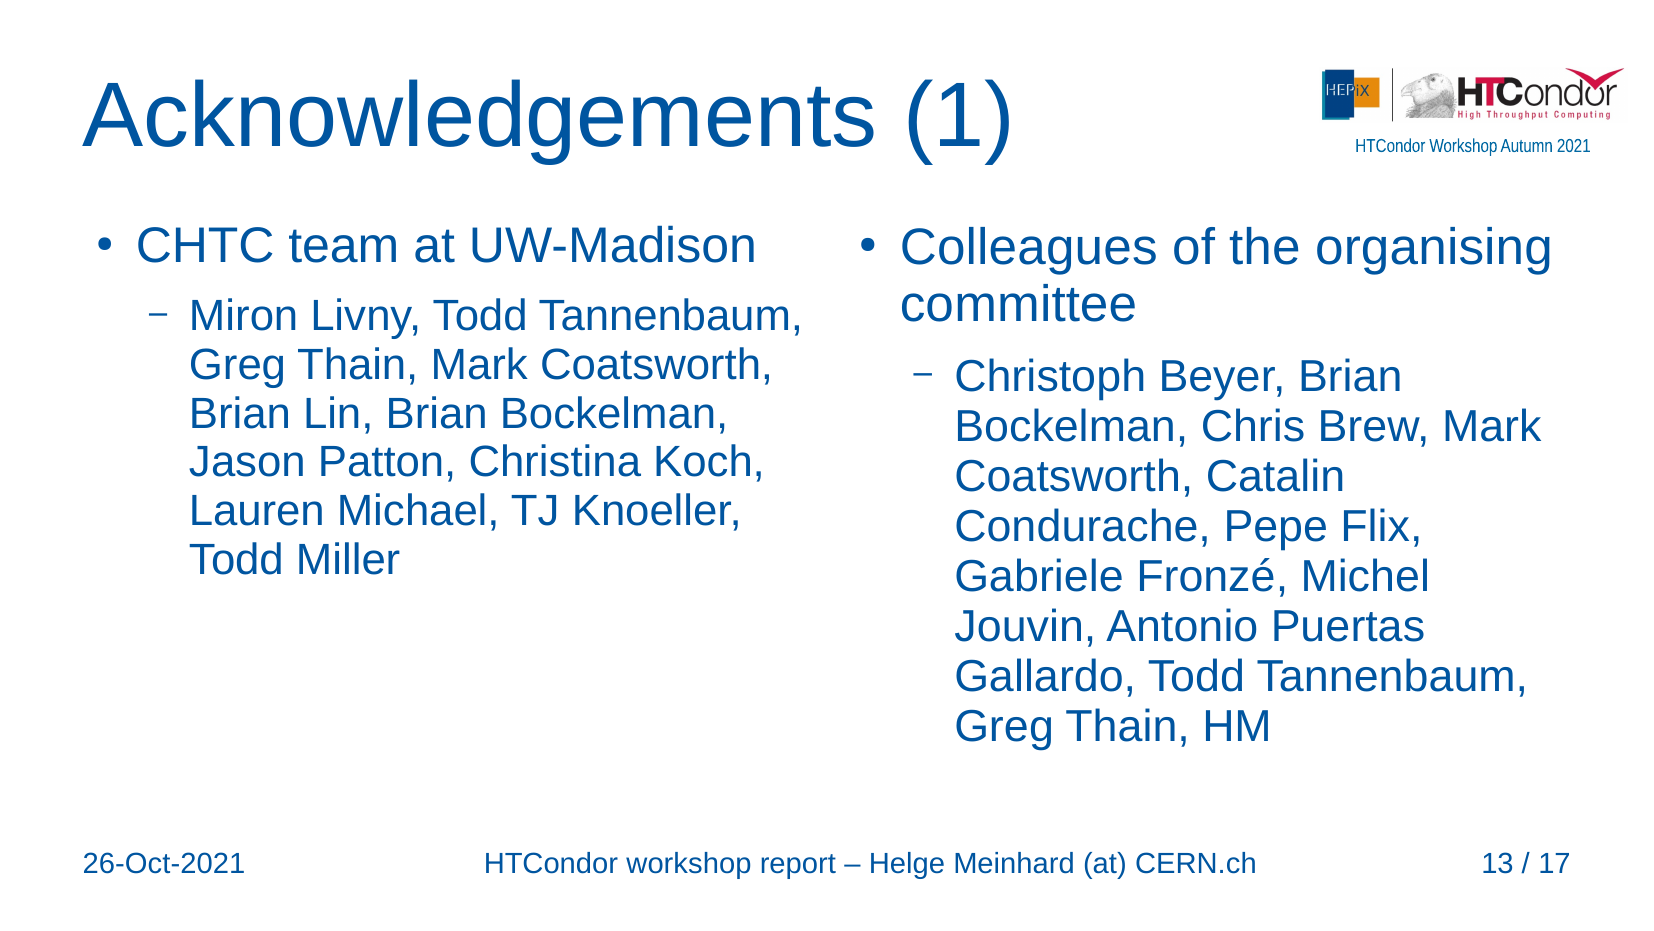

# Acknowledgements (1)
CHTC team at UW-Madison
Miron Livny, Todd Tannenbaum, Greg Thain, Mark Coatsworth, Brian Lin, Brian Bockelman, Jason Patton, Christina Koch, Lauren Michael, TJ Knoeller, Todd Miller
Colleagues of the organising committee
Christoph Beyer, Brian Bockelman, Chris Brew, Mark Coatsworth, Catalin Condurache, Pepe Flix, Gabriele Fronzé, Michel Jouvin, Antonio Puertas Gallardo, Todd Tannenbaum, Greg Thain, HM
26-Oct-2021
HTCondor workshop report – Helge Meinhard (at) CERN.ch
13